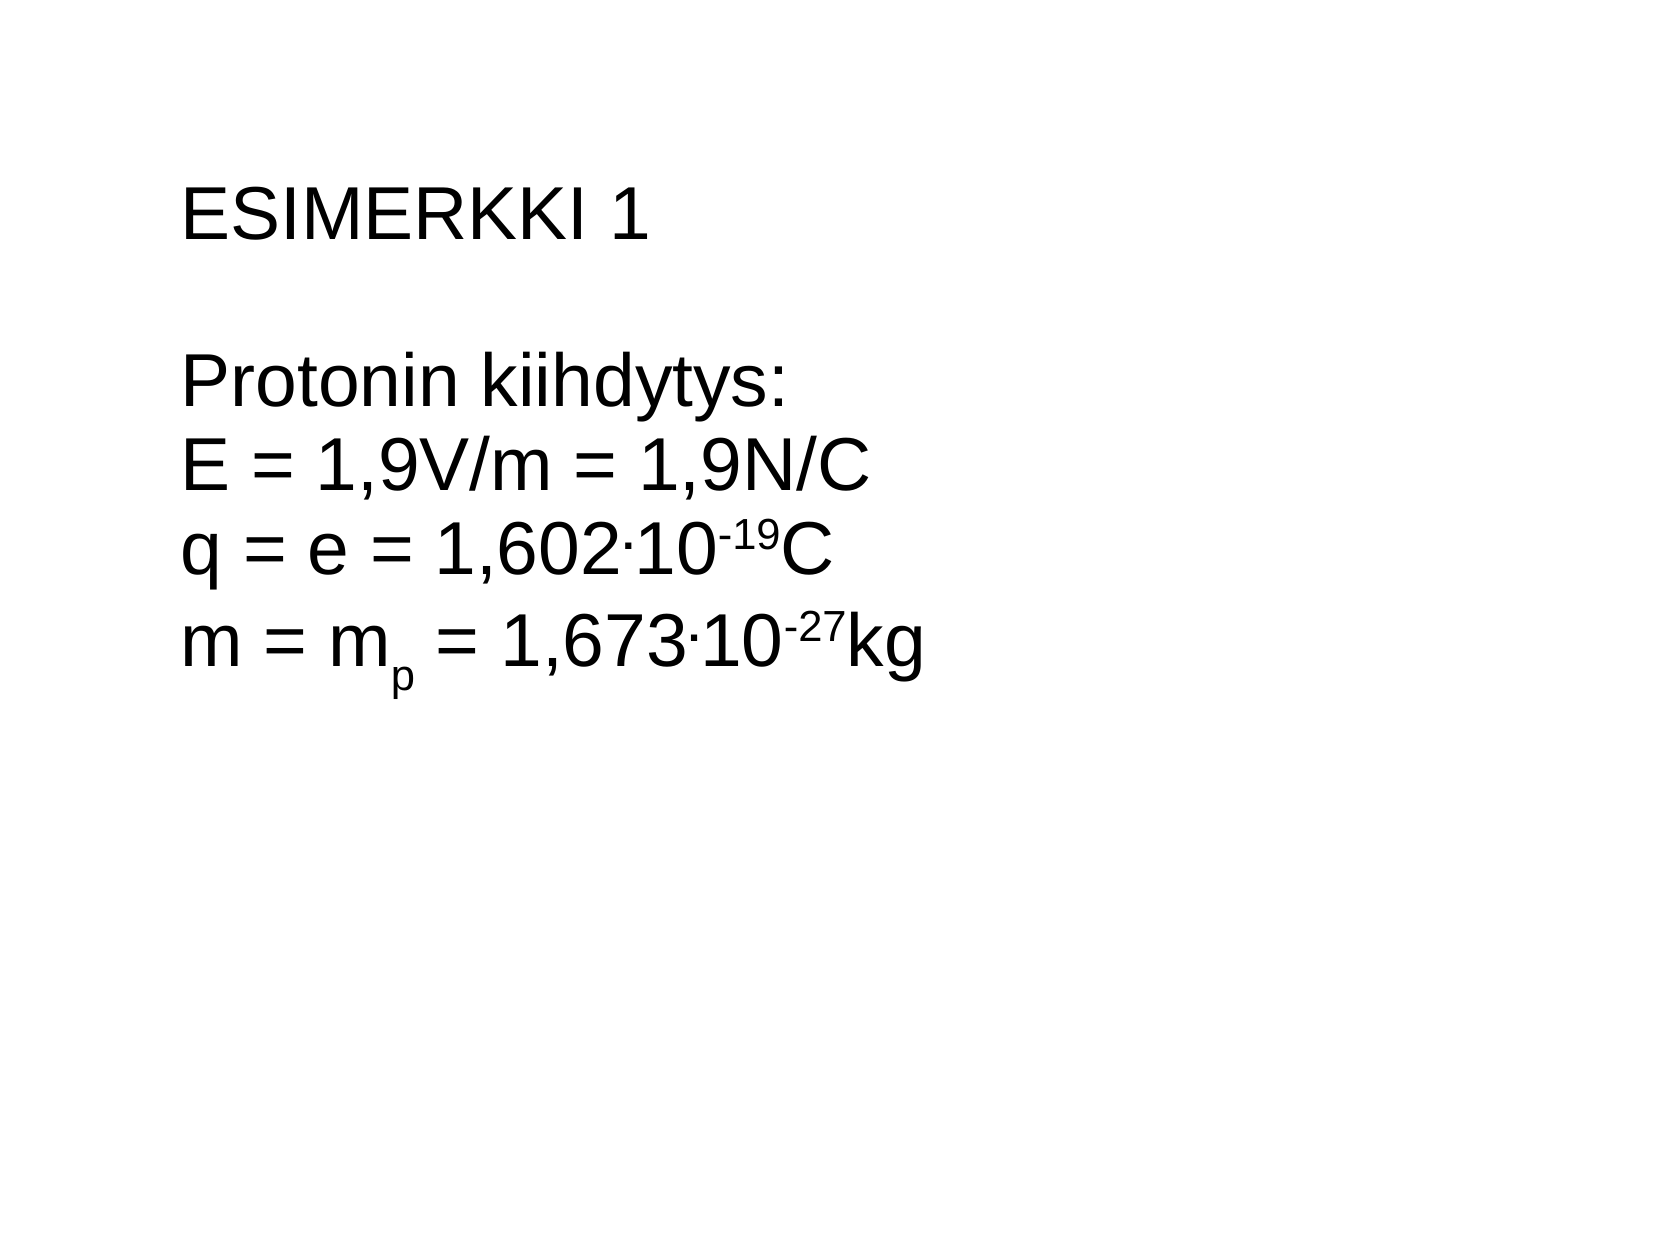

ESIMERKKI 1
Protonin kiihdytys:
E = 1,9V/m = 1,9N/C
q = e = 1,602.10-19C
m = mp = 1,673.10-27kg